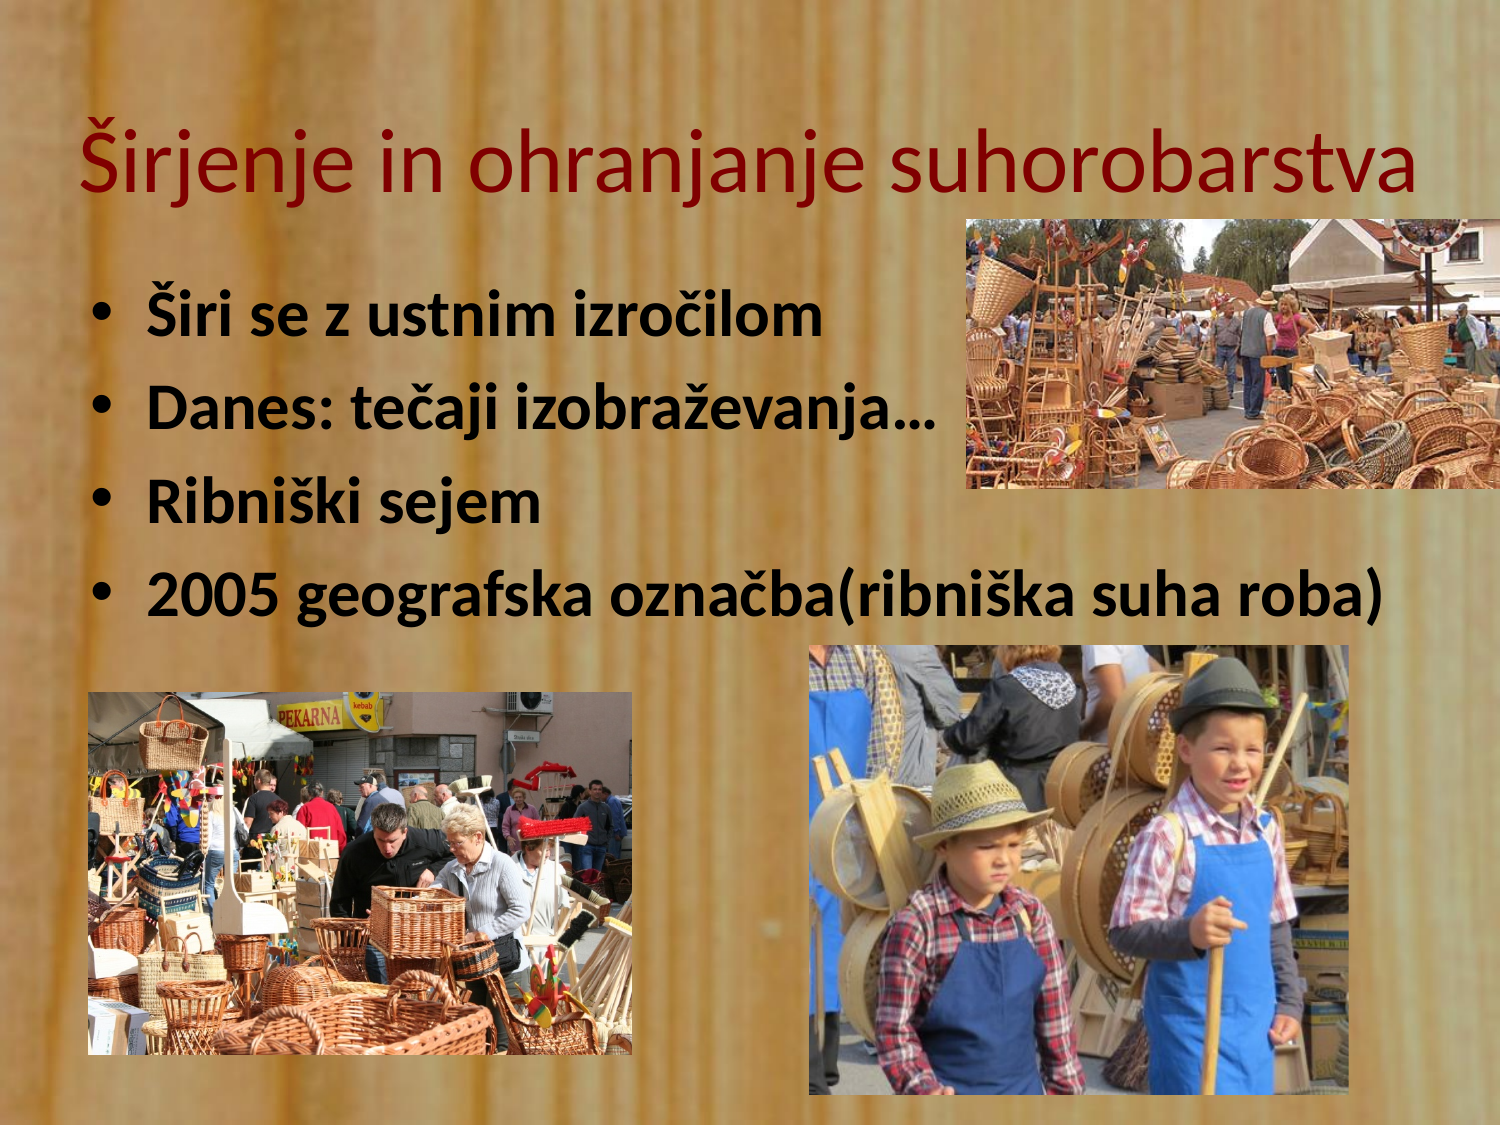

# Širjenje in ohranjanje suhorobarstva
Širi se z ustnim izročilom
Danes: tečaji izobraževanja…
Ribniški sejem
2005 geografska označba(ribniška suha roba)